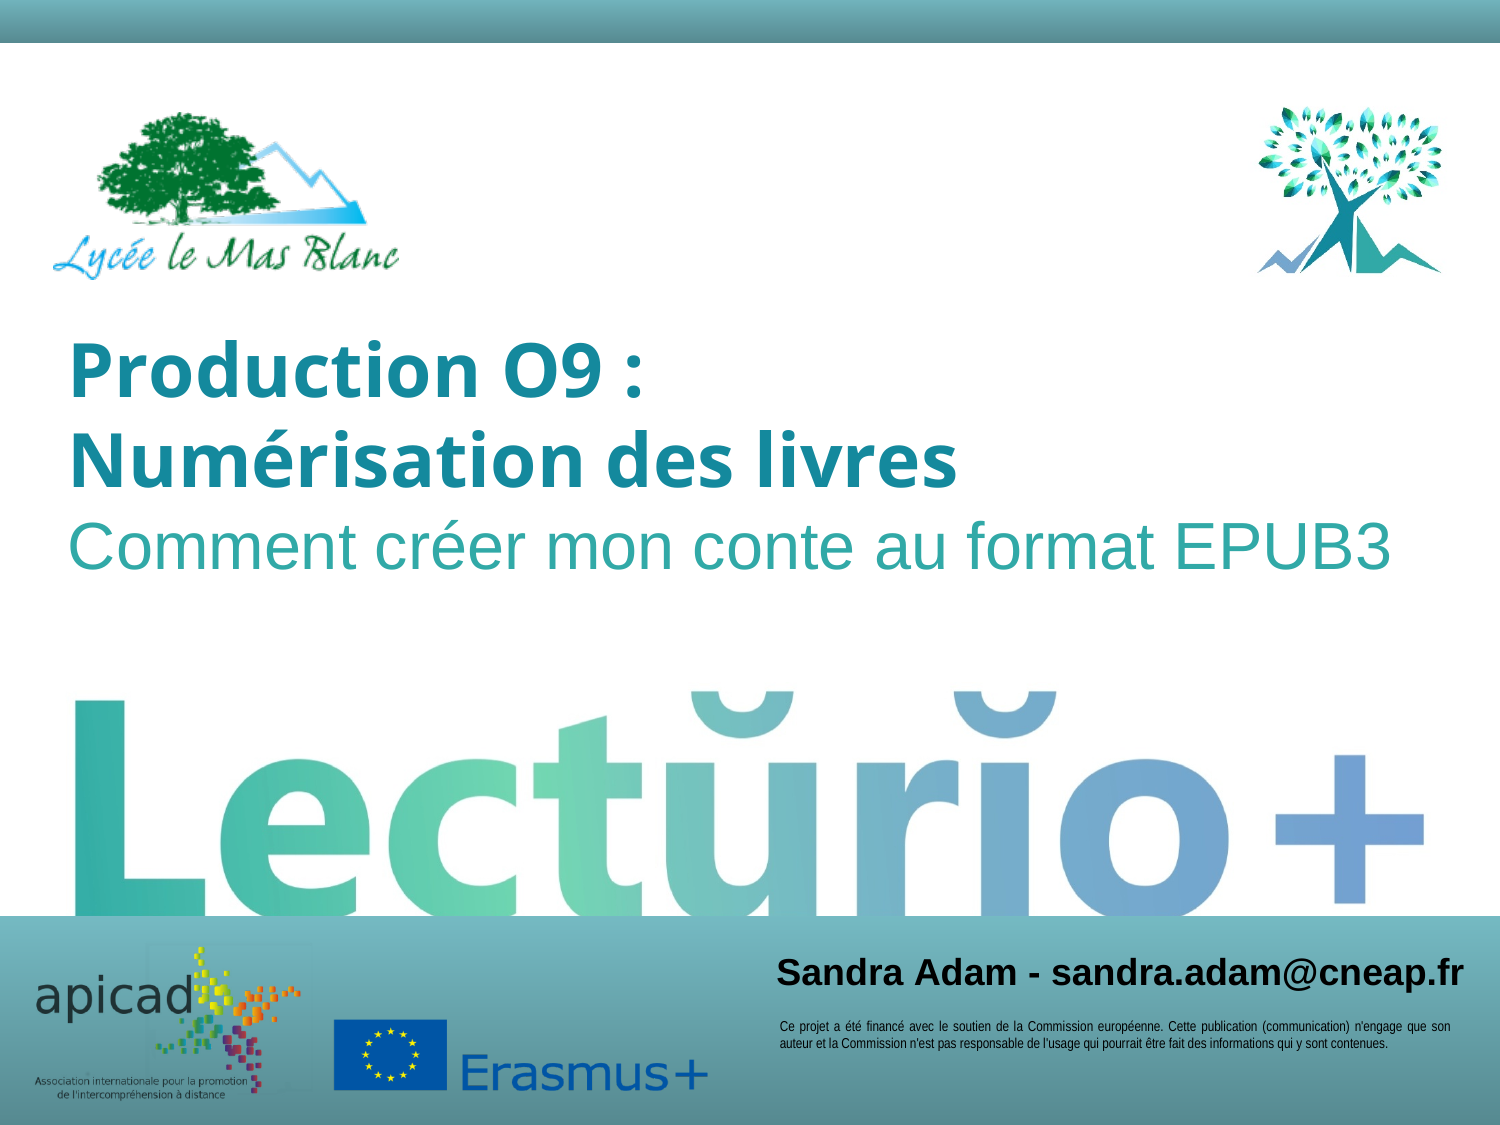

Production O9 :
Numérisation des livres
Comment créer mon conte au format EPUB3
Sandra Adam - sandra.adam@cneap.fr
Ce projet a été financé avec le soutien de la Commission européenne. Cette publication (communication) n'engage que son auteur et la Commission n'est pas responsable de l'usage qui pourrait être fait des informations qui y sont contenues.